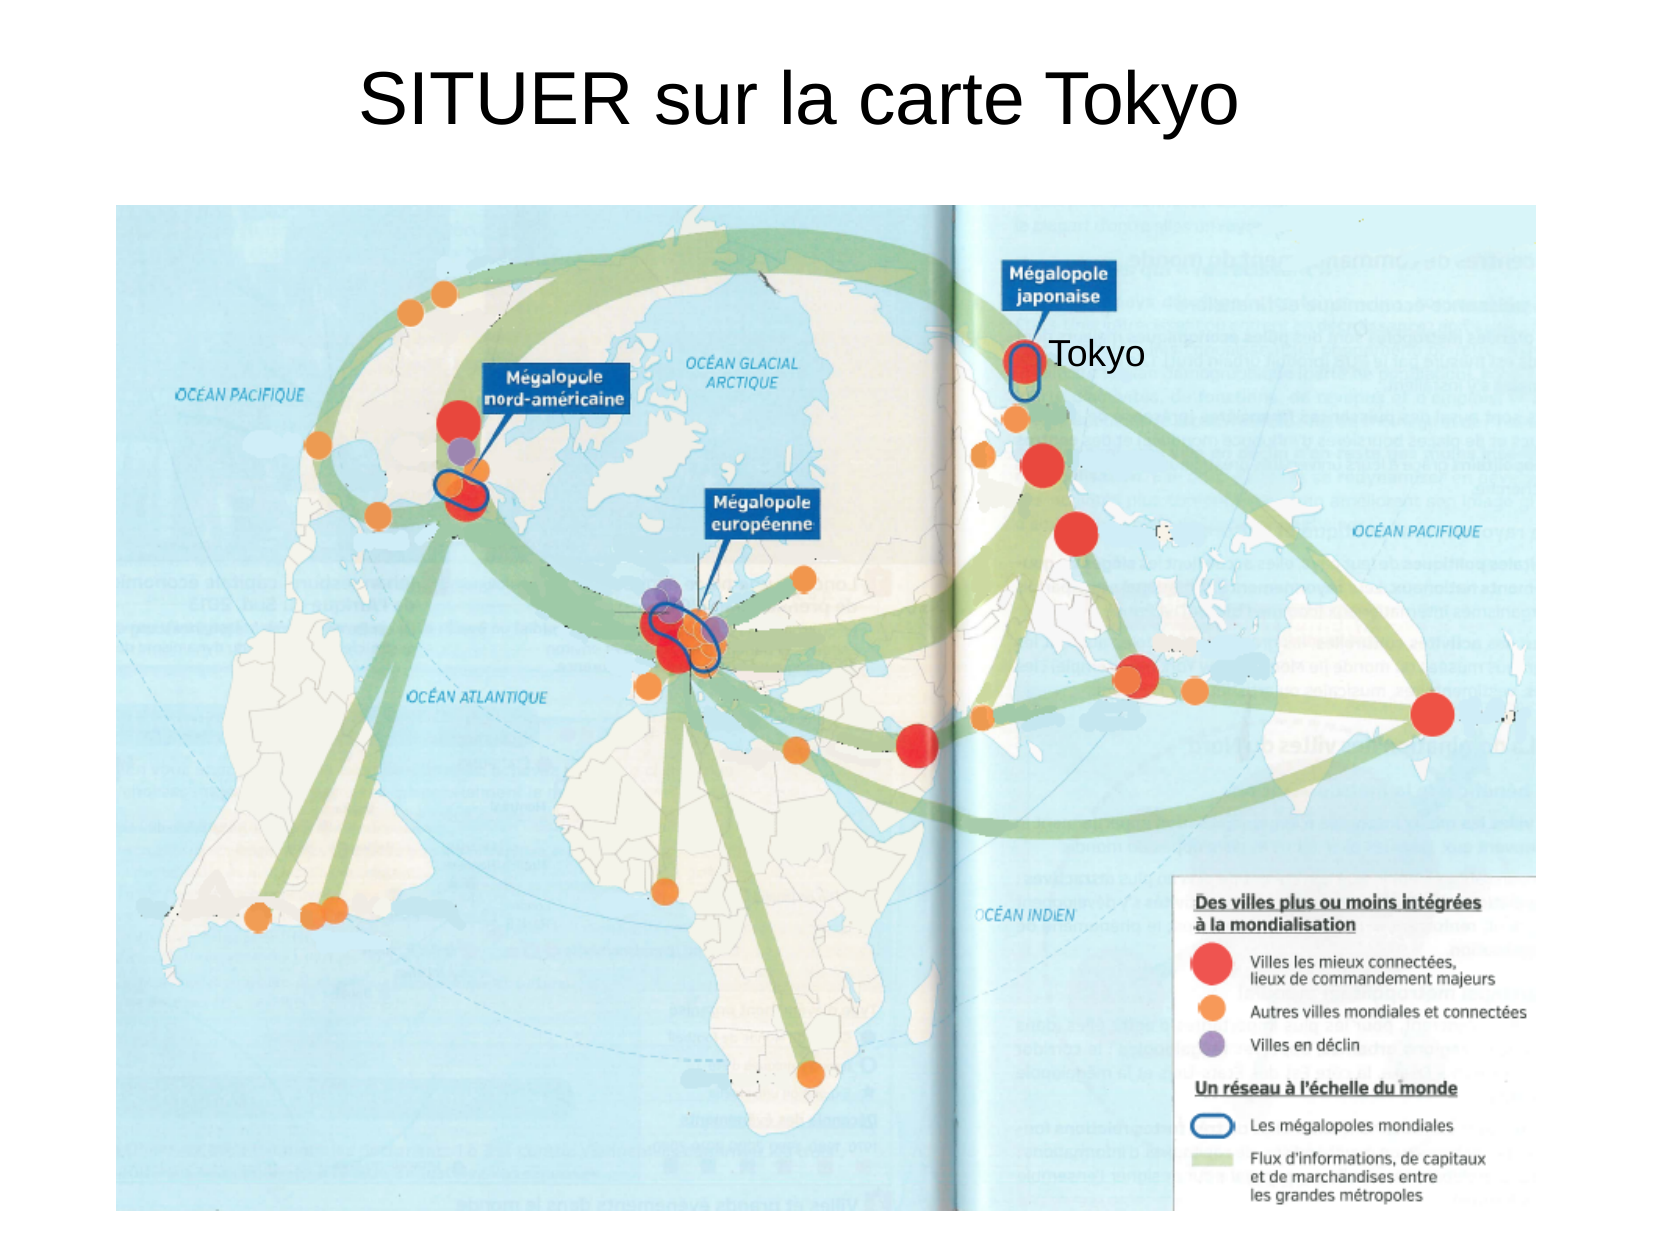

# SITUER sur la carte Tokyo
Tokyo